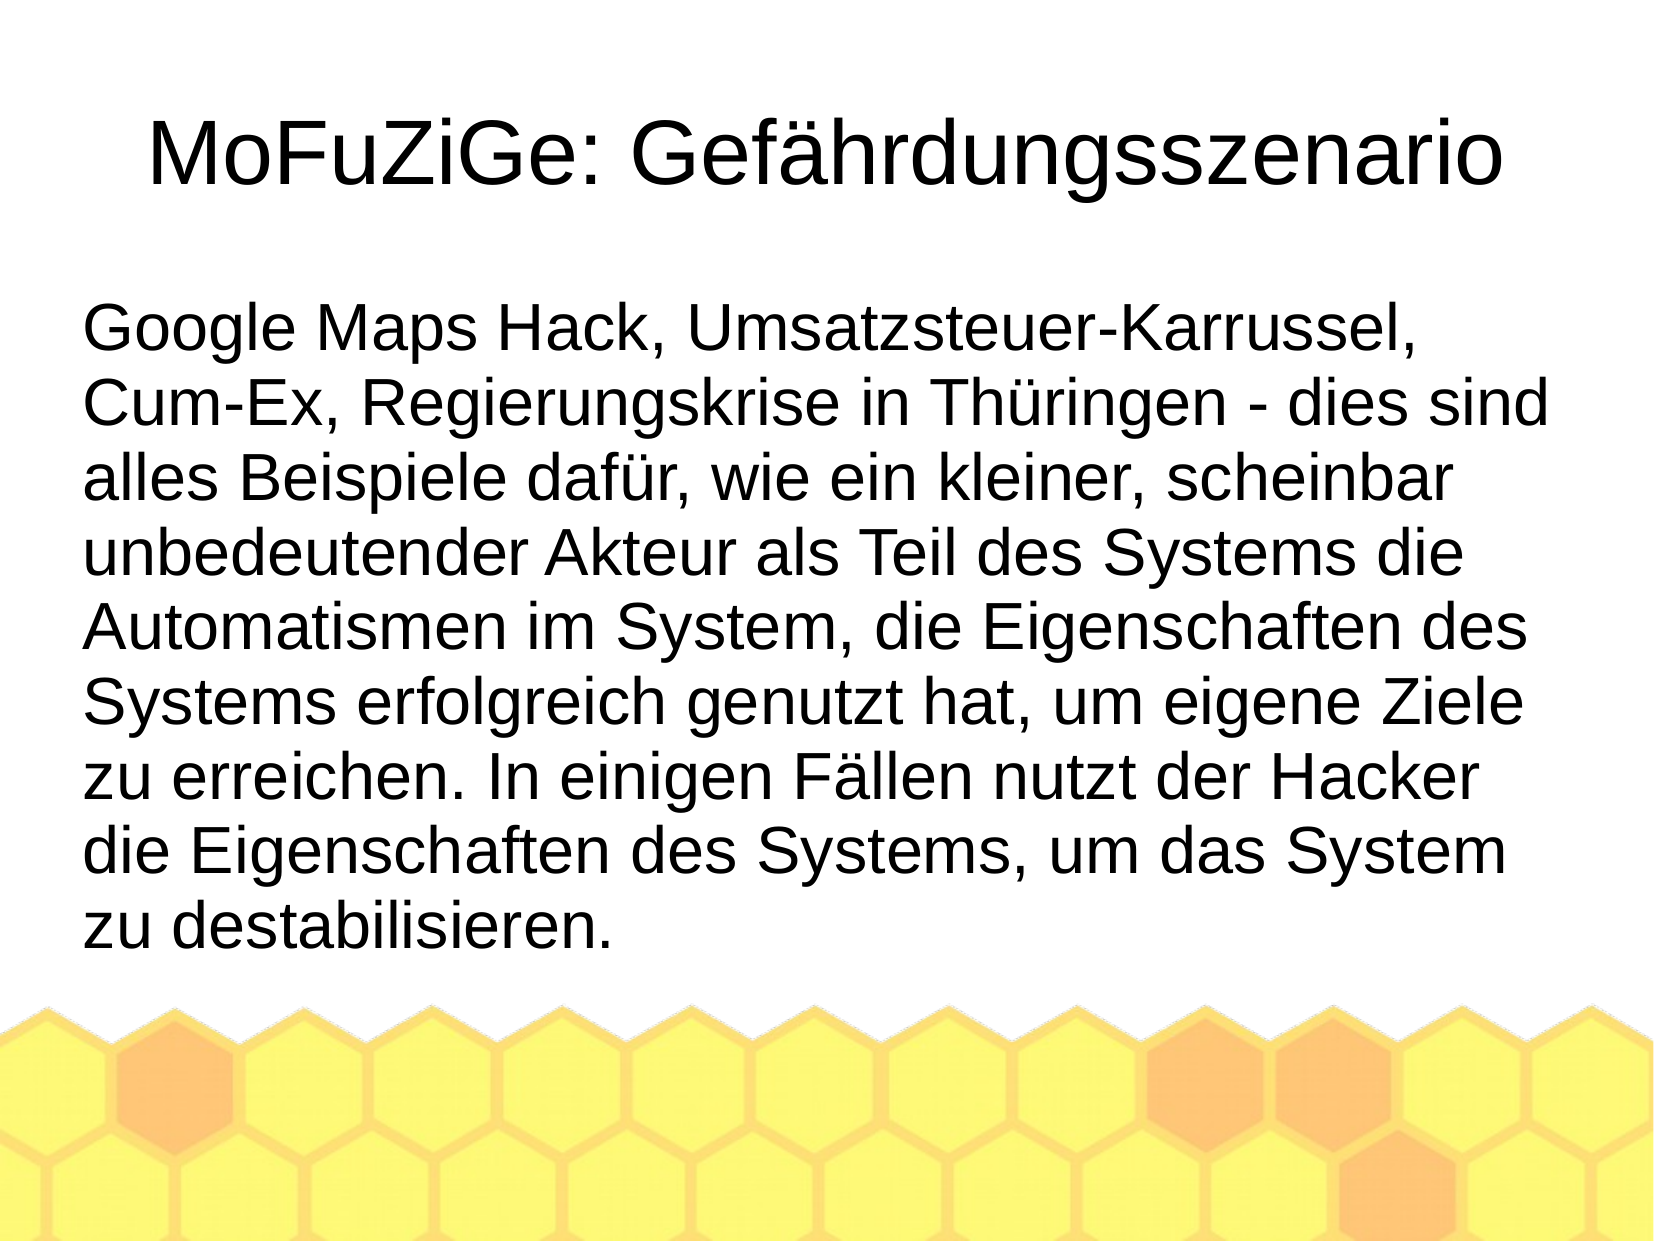

# MoFuZiGe: Gefährdungsszenario
Google Maps Hack, Umsatzsteuer-Karrussel, Cum-Ex, Regierungskrise in Thüringen - dies sind alles Beispiele dafür, wie ein kleiner, scheinbar unbedeutender Akteur als Teil des Systems die Automatismen im System, die Eigenschaften des Systems erfolgreich genutzt hat, um eigene Ziele zu erreichen. In einigen Fällen nutzt der Hacker die Eigenschaften des Systems, um das System zu destabilisieren.